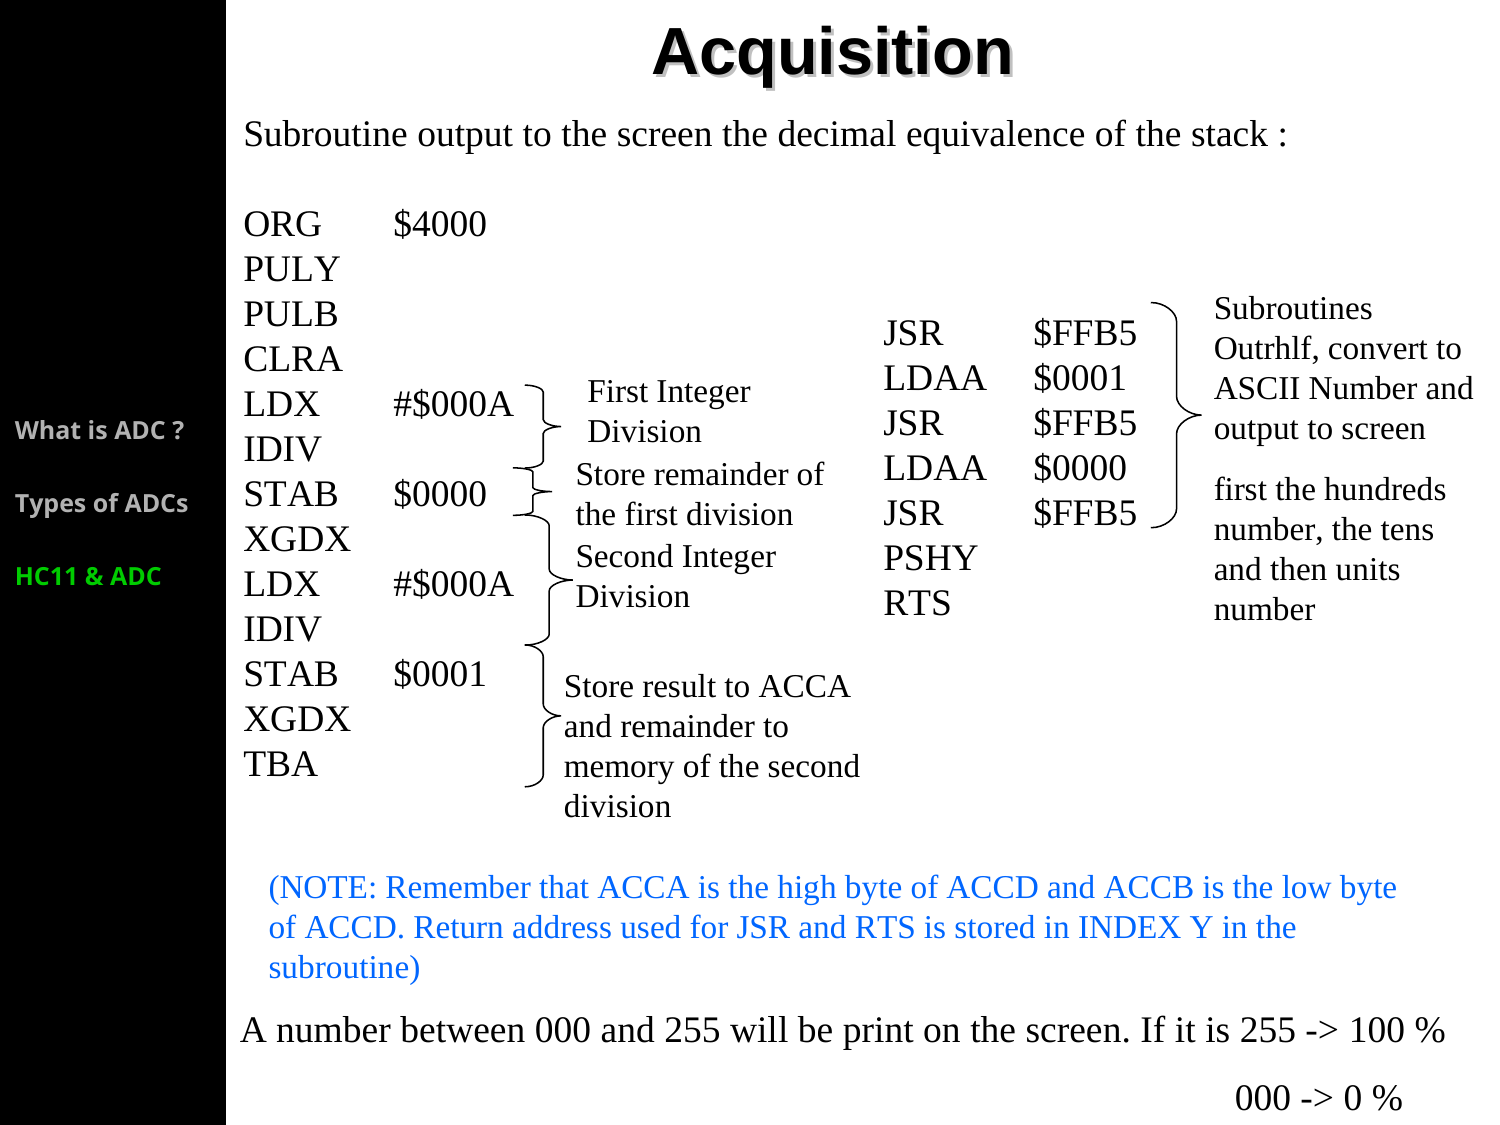

What is ADC ?
Types of ADCs
HC11 & ADC
Acquisition
Subroutine output to the screen the decimal equivalence of the stack :
ORG	$4000
PULY
PULB
CLRA
LDX	#$000A
IDIV
STAB	$0000
XGDX
LDX	#$000A
IDIV
STAB	$0001
XGDX
TBA
JSR	$FFB5
LDAA	$0001
JSR	$FFB5
LDAA	$0000
JSR	$FFB5
PSHY
RTS
Subroutines Outrhlf, convert to ASCII Number and output to screen
first the hundreds number, the tens and then units number
First Integer Division
Store remainder of the first division
Second Integer Division
Store result to ACCA and remainder to memory of the second division
(NOTE: Remember that ACCA is the high byte of ACCD and ACCB is the low byte of ACCD. Return address used for JSR and RTS is stored in INDEX Y in the subroutine)
A number between 000 and 255 will be print on the screen. If it is 255 -> 100 %
						 000 -> 0 %